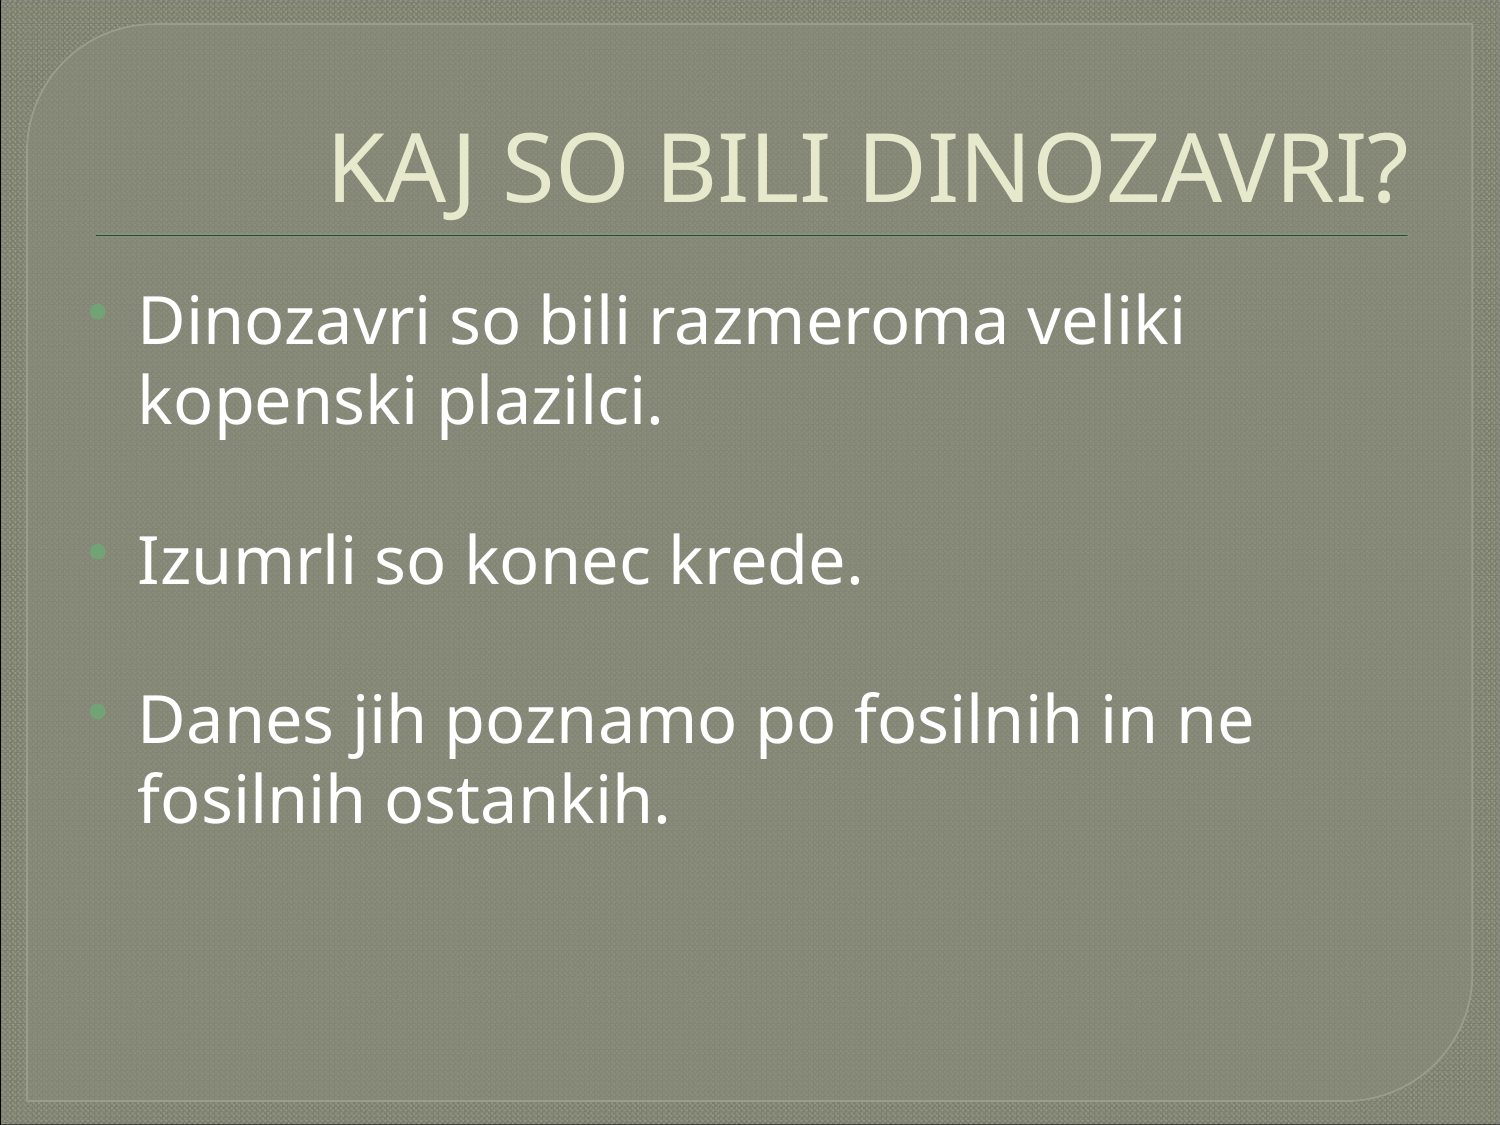

# KAJ SO BILI DINOZAVRI?
Dinozavri so bili razmeroma veliki kopenski plazilci.
Izumrli so konec krede.
Danes jih poznamo po fosilnih in ne fosilnih ostankih.